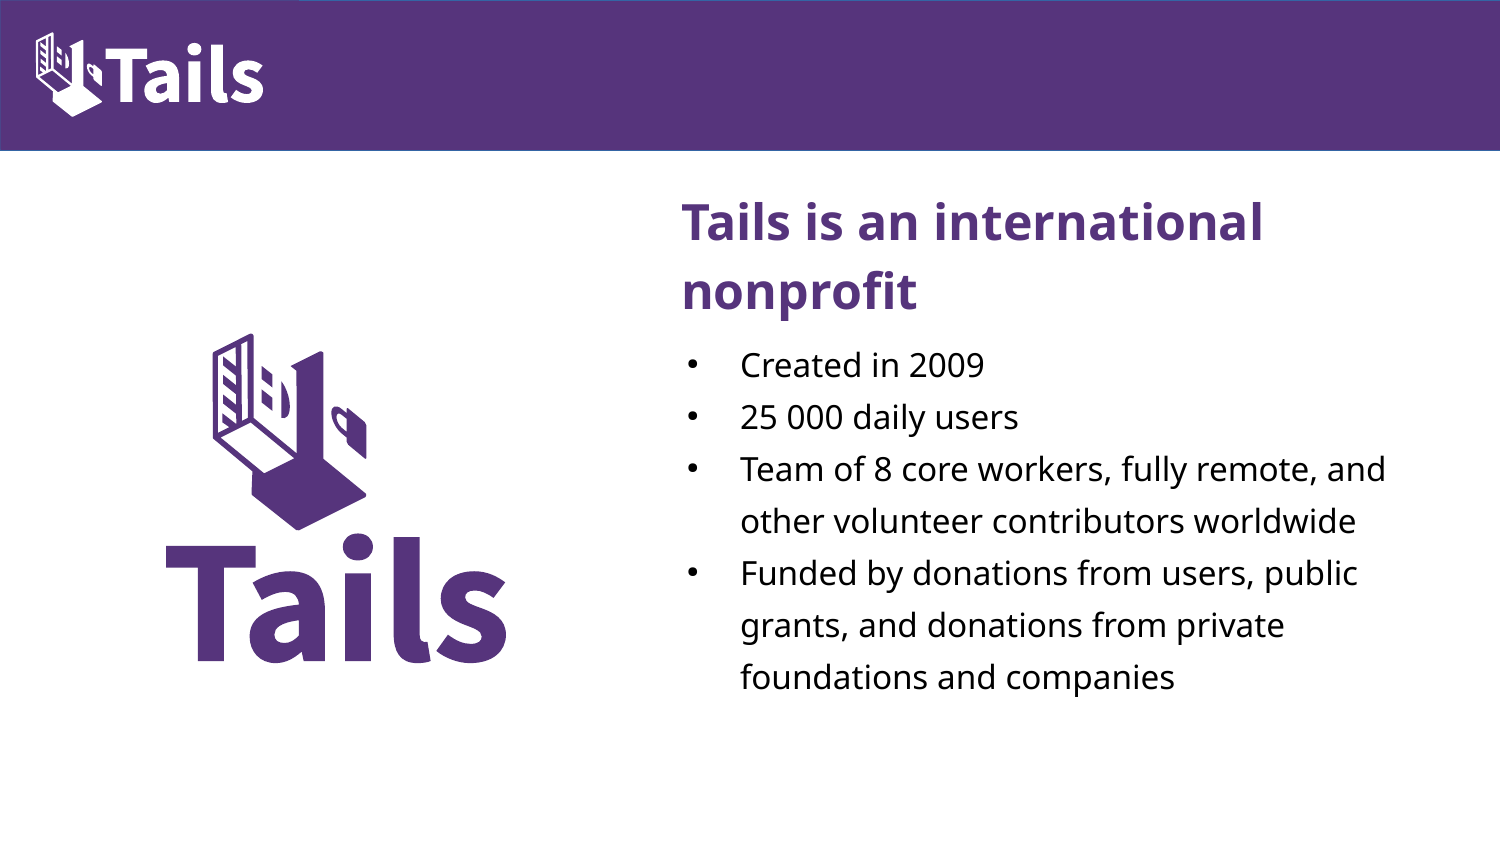

# Tails is an international nonprofit
Created in 2009
25 000 daily users
Team of 8 core workers, fully remote, and other volunteer contributors worldwide
Funded by donations from users, public grants, and donations from private foundations and companies